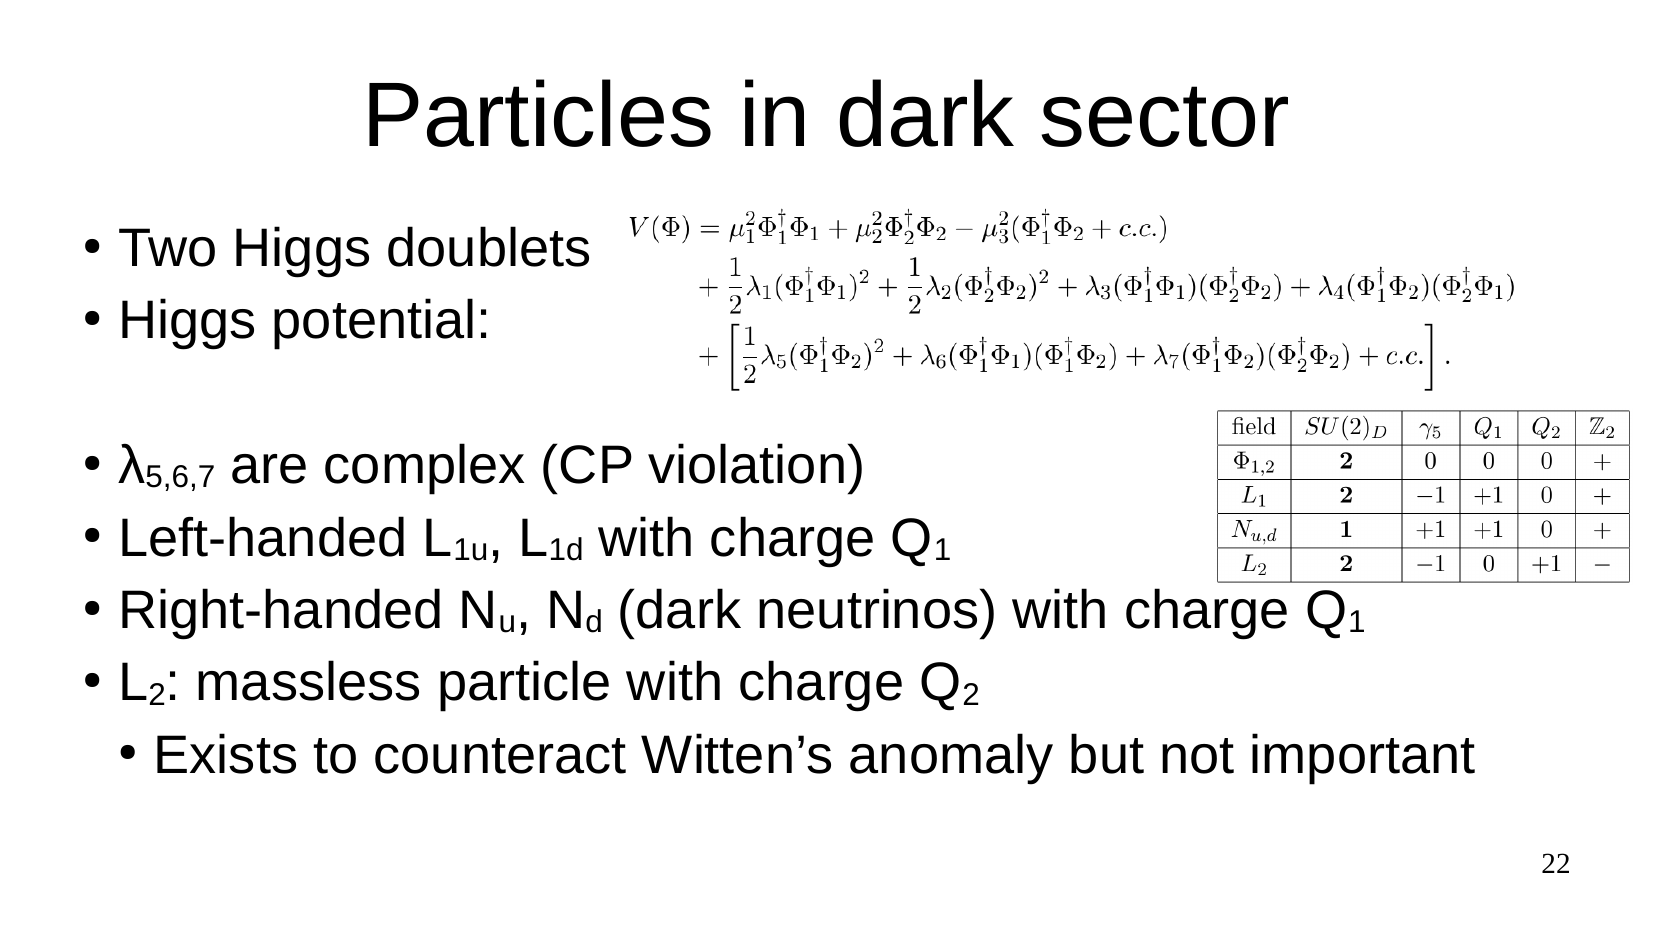

# Particles in dark sector
Two Higgs doublets
Higgs potential:
λ5,6,7 are complex (CP violation)
Left-handed L1u, L1d with charge Q1
Right-handed Nu, Nd (dark neutrinos) with charge Q1
L2: massless particle with charge Q2
Exists to counteract Witten’s anomaly but not important
22